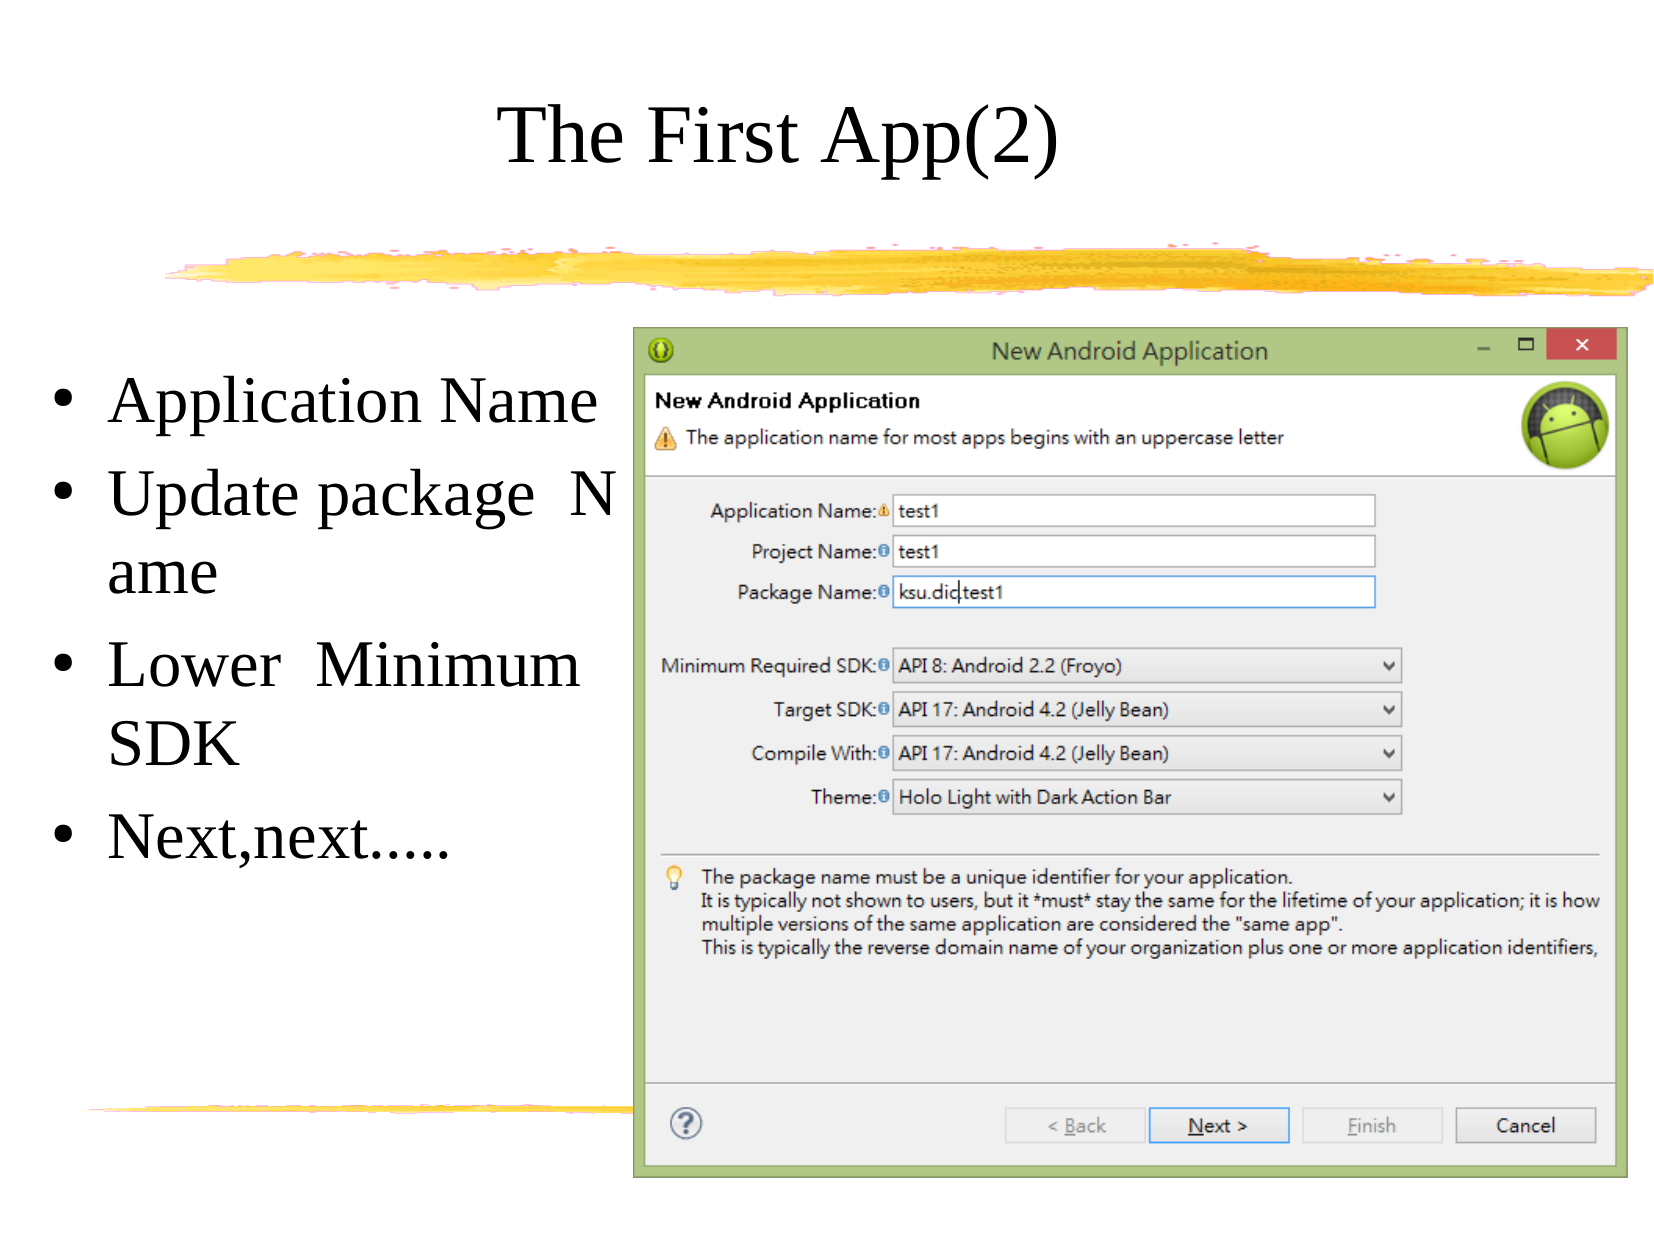

# The First App(2)
Application Name
Update package Name
Lower Minimum SDK
Next,next.....